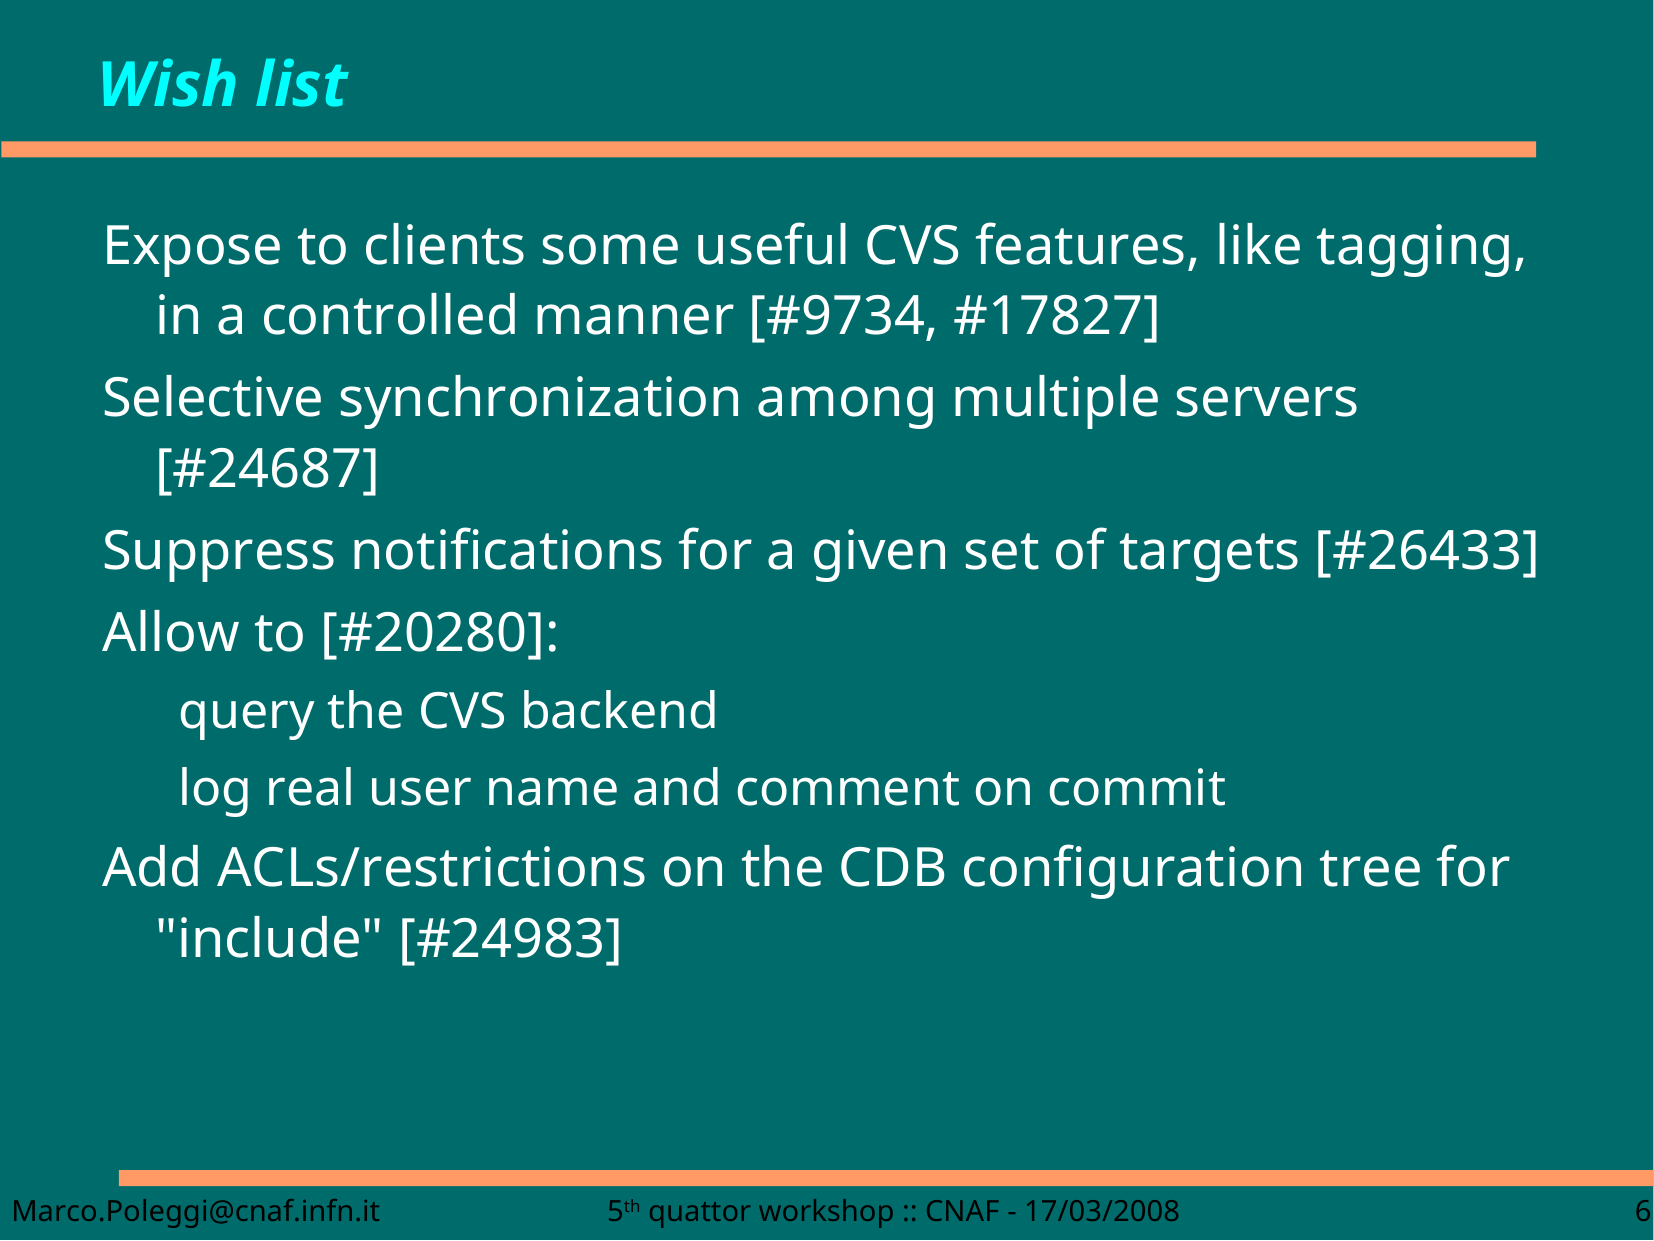

# Wish list
Expose to clients some useful CVS features, like tagging, in a controlled manner [#9734, #17827]
Selective synchronization among multiple servers [#24687]
Suppress notifications for a given set of targets [#26433]
Allow to [#20280]:
query the CVS backend
log real user name and comment on commit
Add ACLs/restrictions on the CDB configuration tree for "include" [#24983]